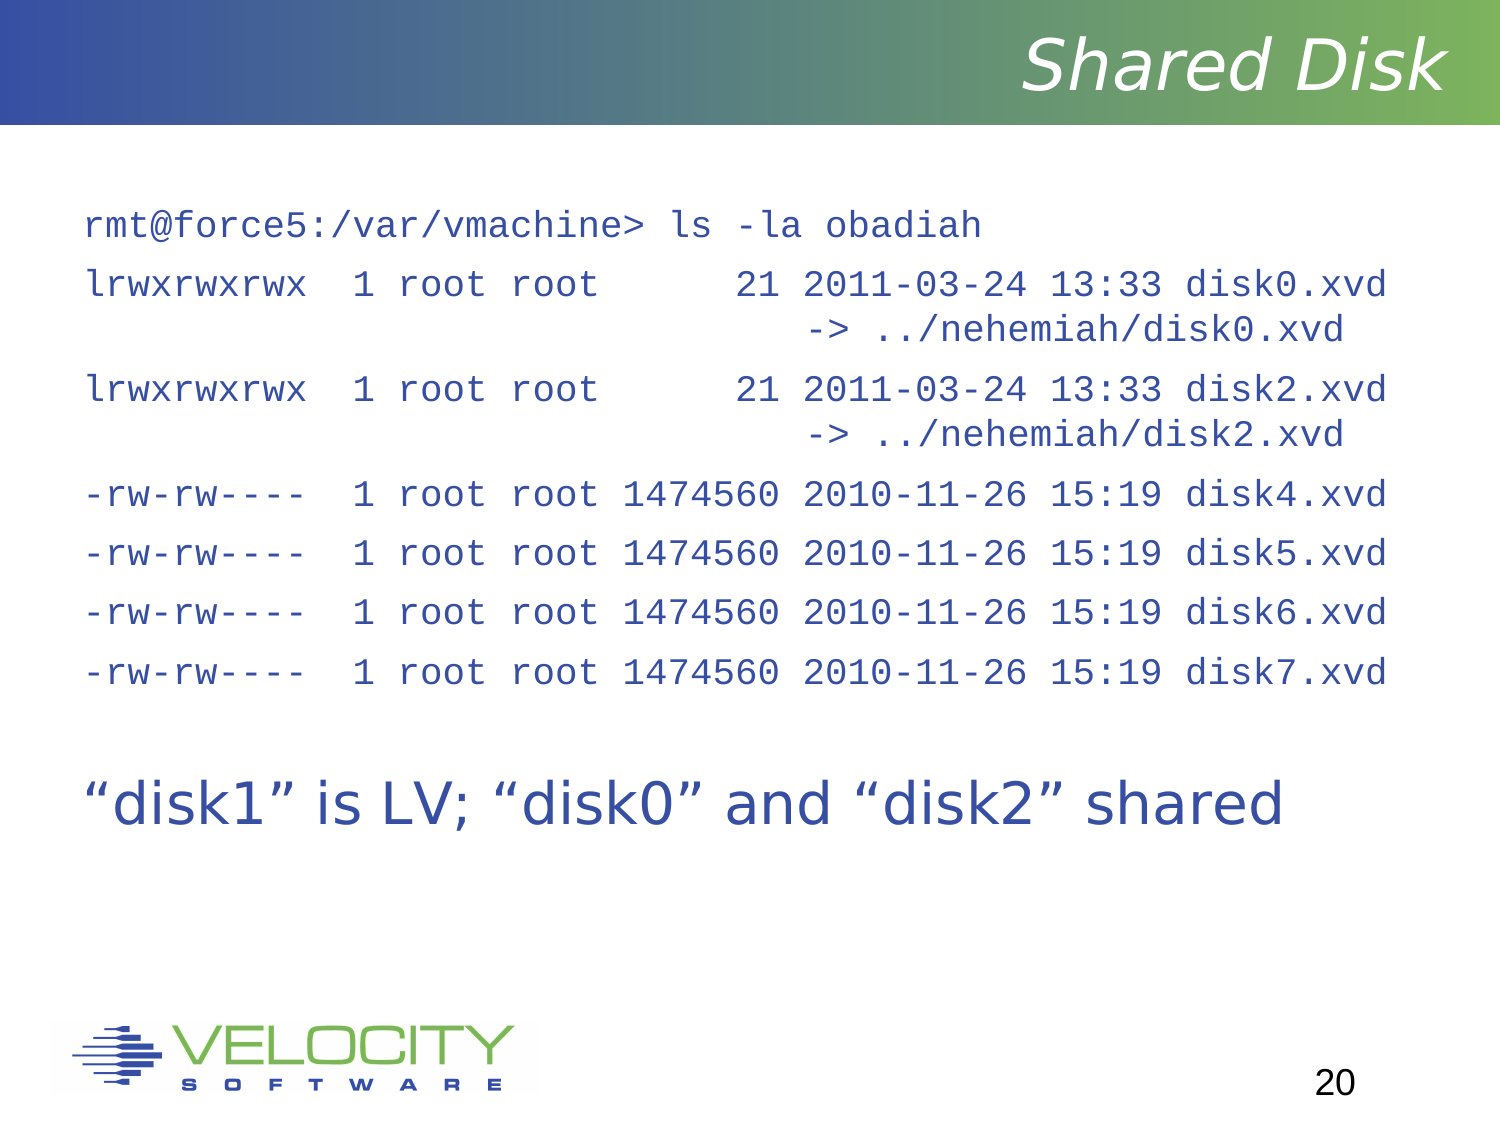

# Shared Disk
rmt@force5:/var/vmachine> ls -la obadiah
lrwxrwxrwx 1 root root 21 2011-03-24 13:33 disk0.xvd
					-> ../nehemiah/disk0.xvd
lrwxrwxrwx 1 root root 21 2011-03-24 13:33 disk2.xvd
					-> ../nehemiah/disk2.xvd
-rw-rw---- 1 root root 1474560 2010-11-26 15:19 disk4.xvd
-rw-rw---- 1 root root 1474560 2010-11-26 15:19 disk5.xvd
-rw-rw---- 1 root root 1474560 2010-11-26 15:19 disk6.xvd
-rw-rw---- 1 root root 1474560 2010-11-26 15:19 disk7.xvd
“disk1” is LV; “disk0” and “disk2” shared
20